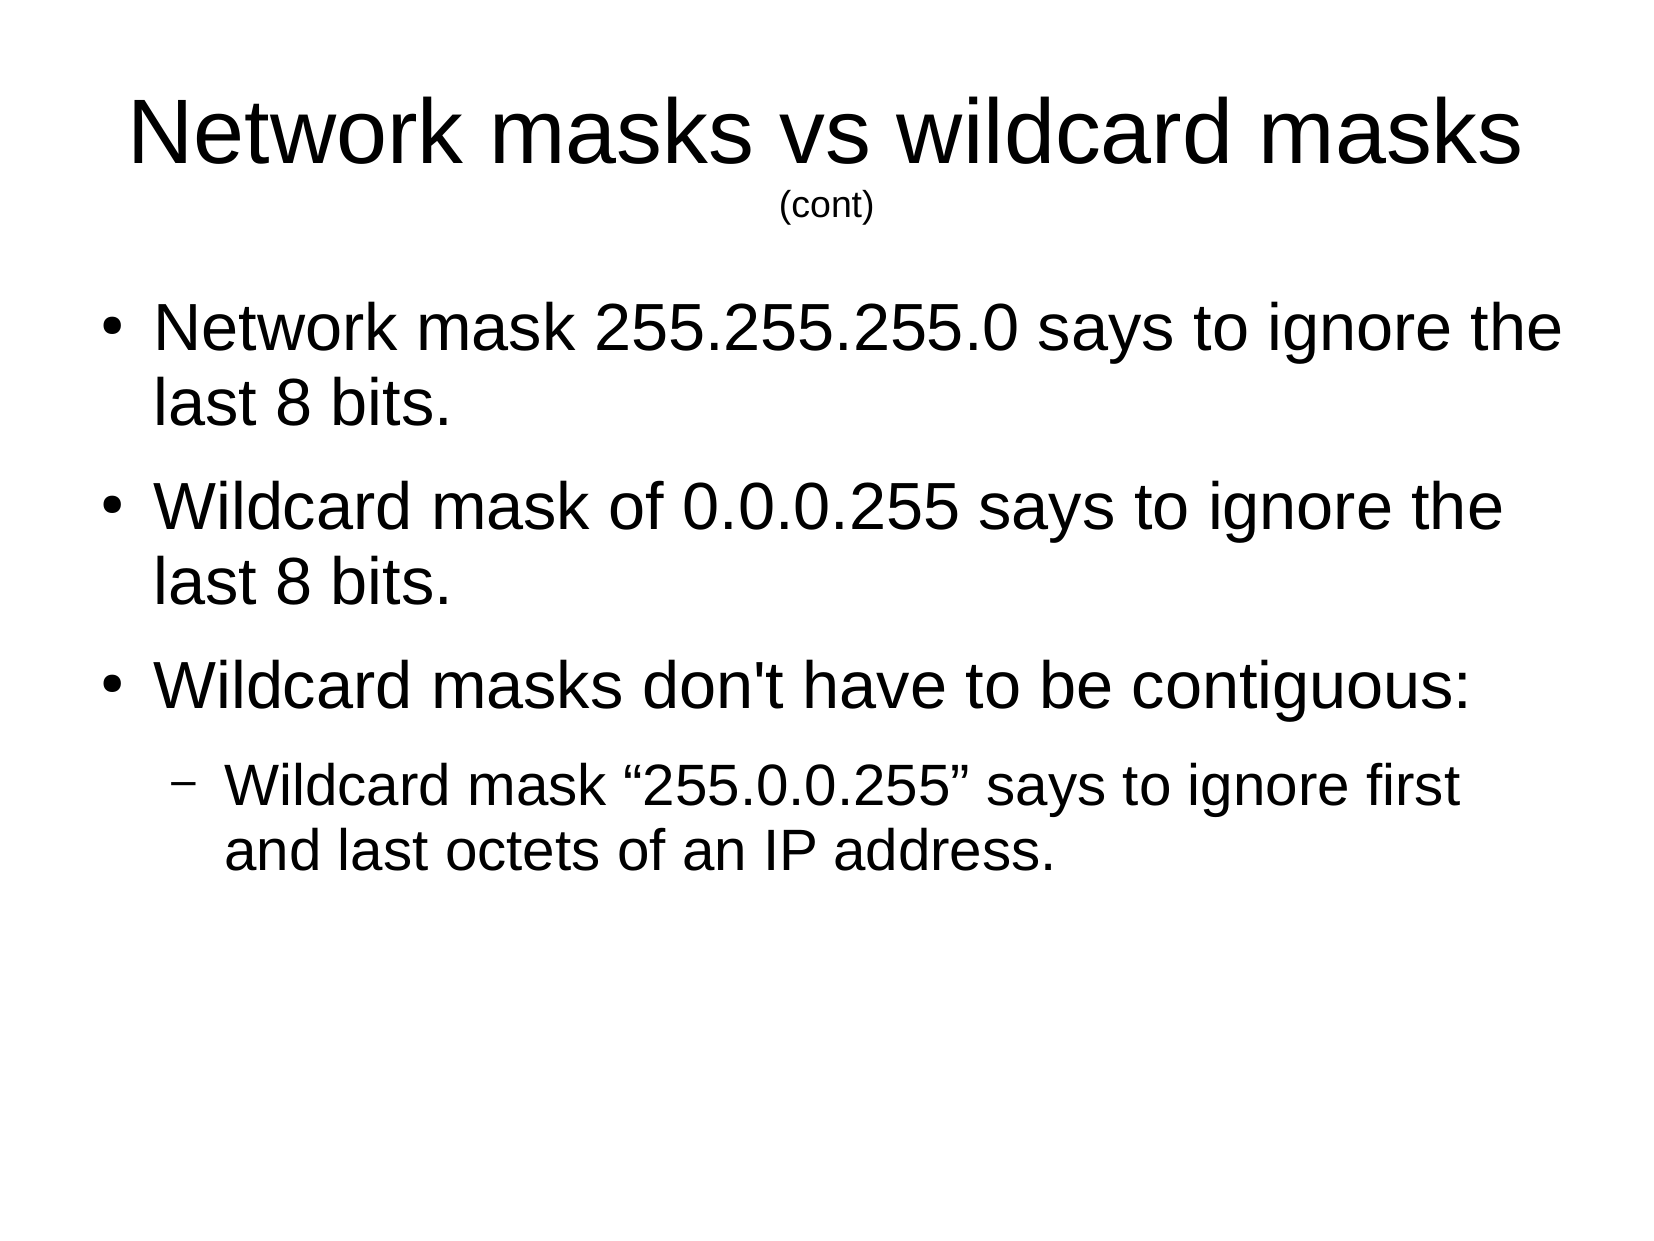

# Network masks vs wildcard masks (cont)
Network mask 255.255.255.0 says to ignore the last 8 bits.
Wildcard mask of 0.0.0.255 says to ignore the last 8 bits.
Wildcard masks don't have to be contiguous:
Wildcard mask “255.0.0.255” says to ignore first and last octets of an IP address.